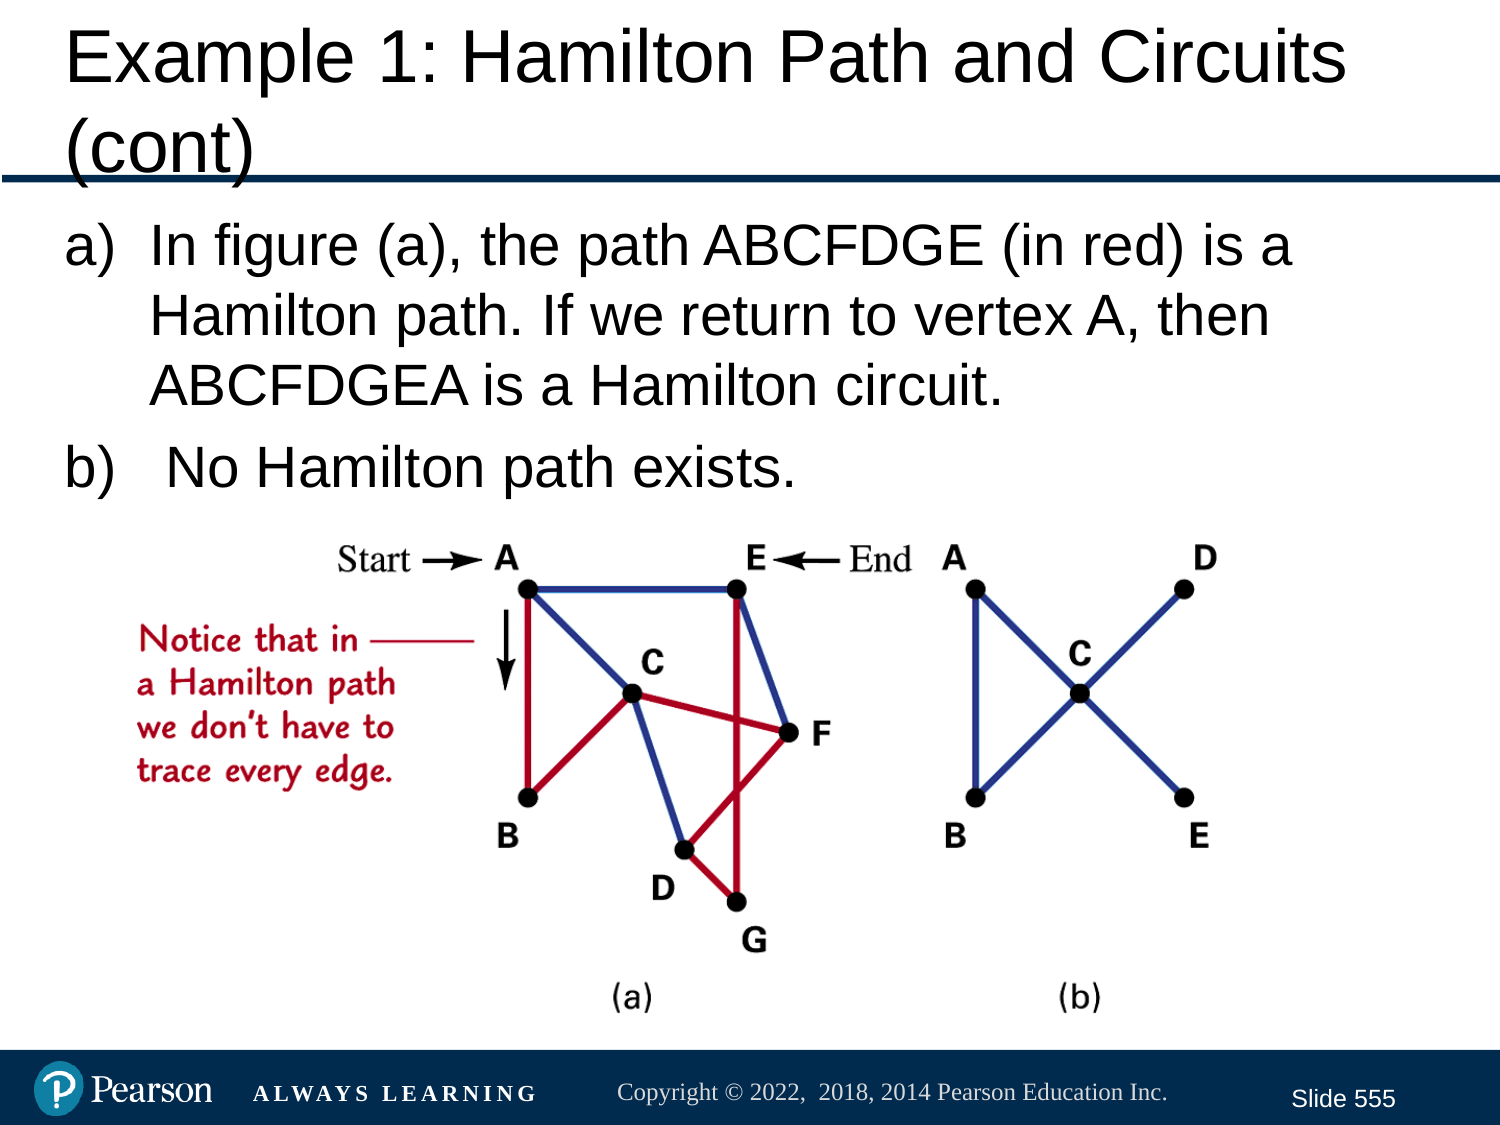

# Example 1: Hamilton Path and Circuits (cont)
In figure (a), the path ABCFDGE (in red) is a Hamilton path. If we return to vertex A, then ABCFDGEA is a Hamilton circuit.
 No Hamilton path exists.